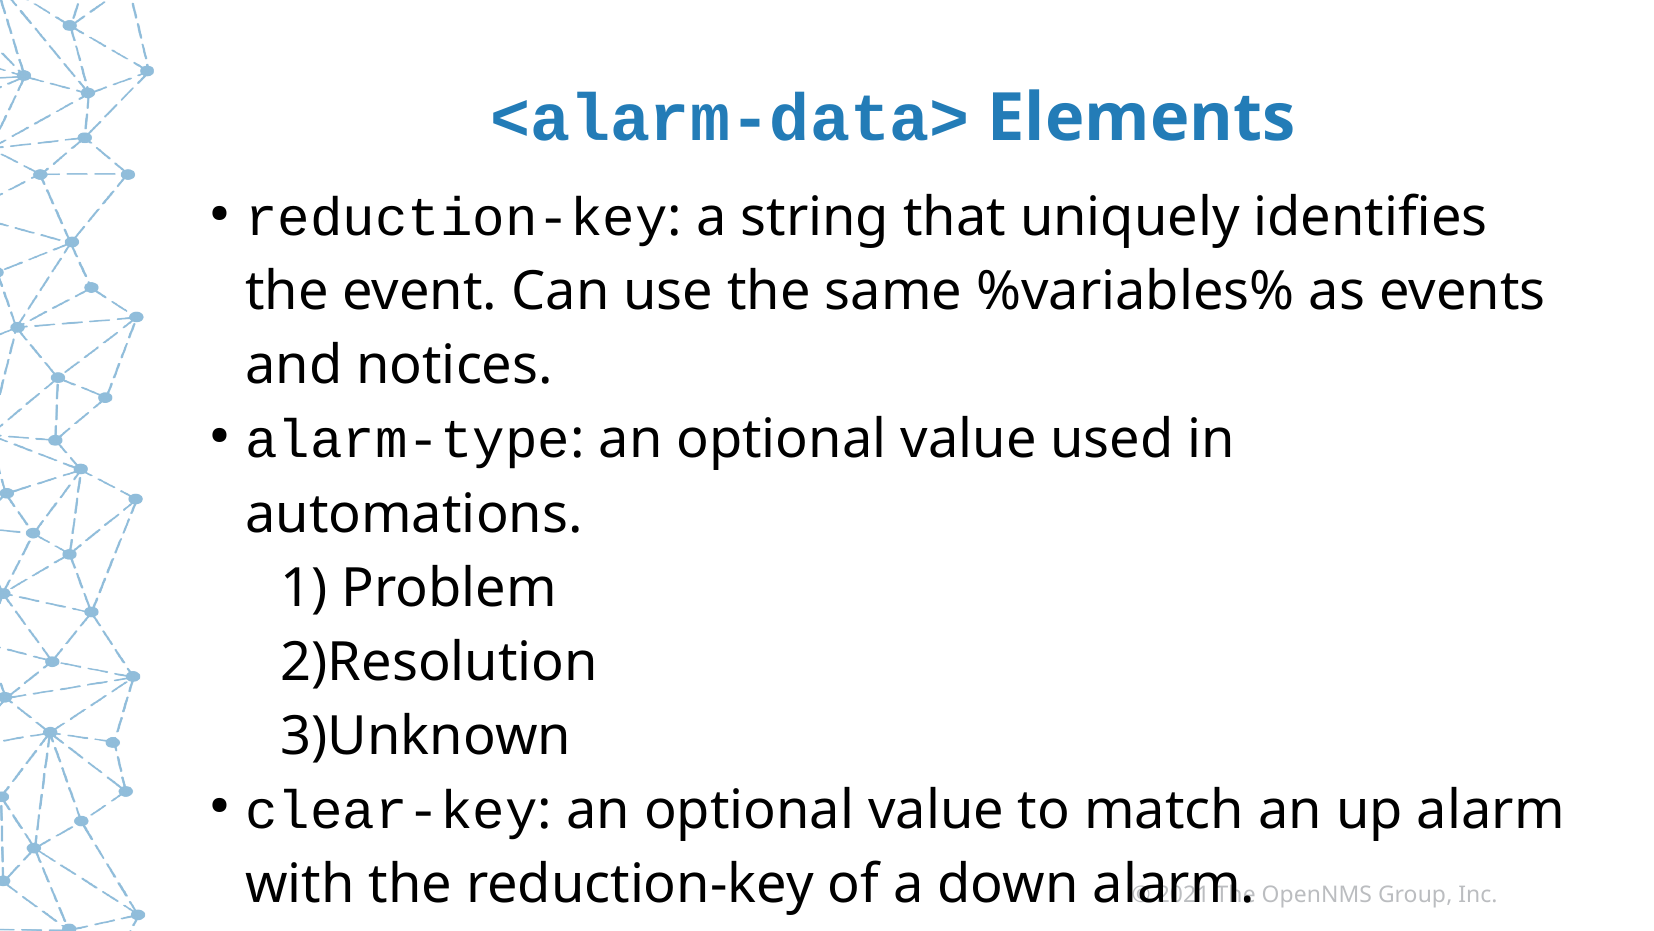

# <alarm-data> Elements
reduction-key: a string that uniquely identifies the event. Can use the same %variables% as events and notices.
alarm-type: an optional value used in automations.
 Problem
Resolution
Unknown
clear-key: an optional value to match an up alarm with the reduction-key of a down alarm.